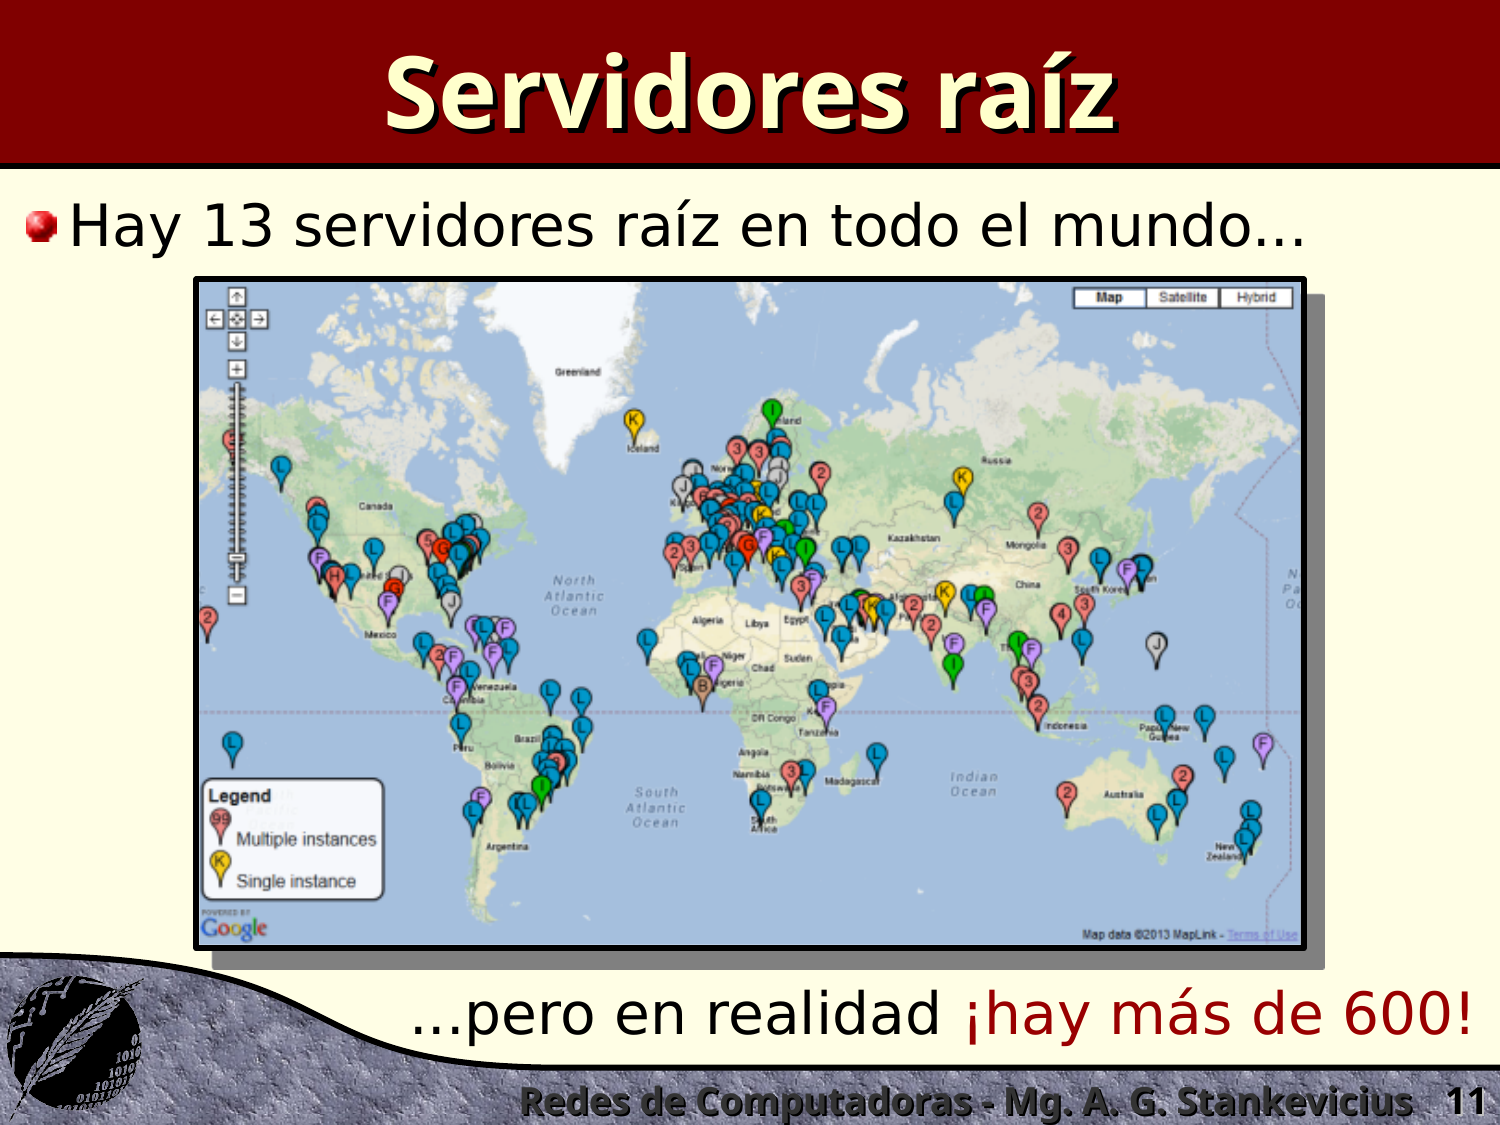

# Servidores raíz
Hay 13 servidores raíz en todo el mundo...
...pero en realidad ¡hay más de 600!
11